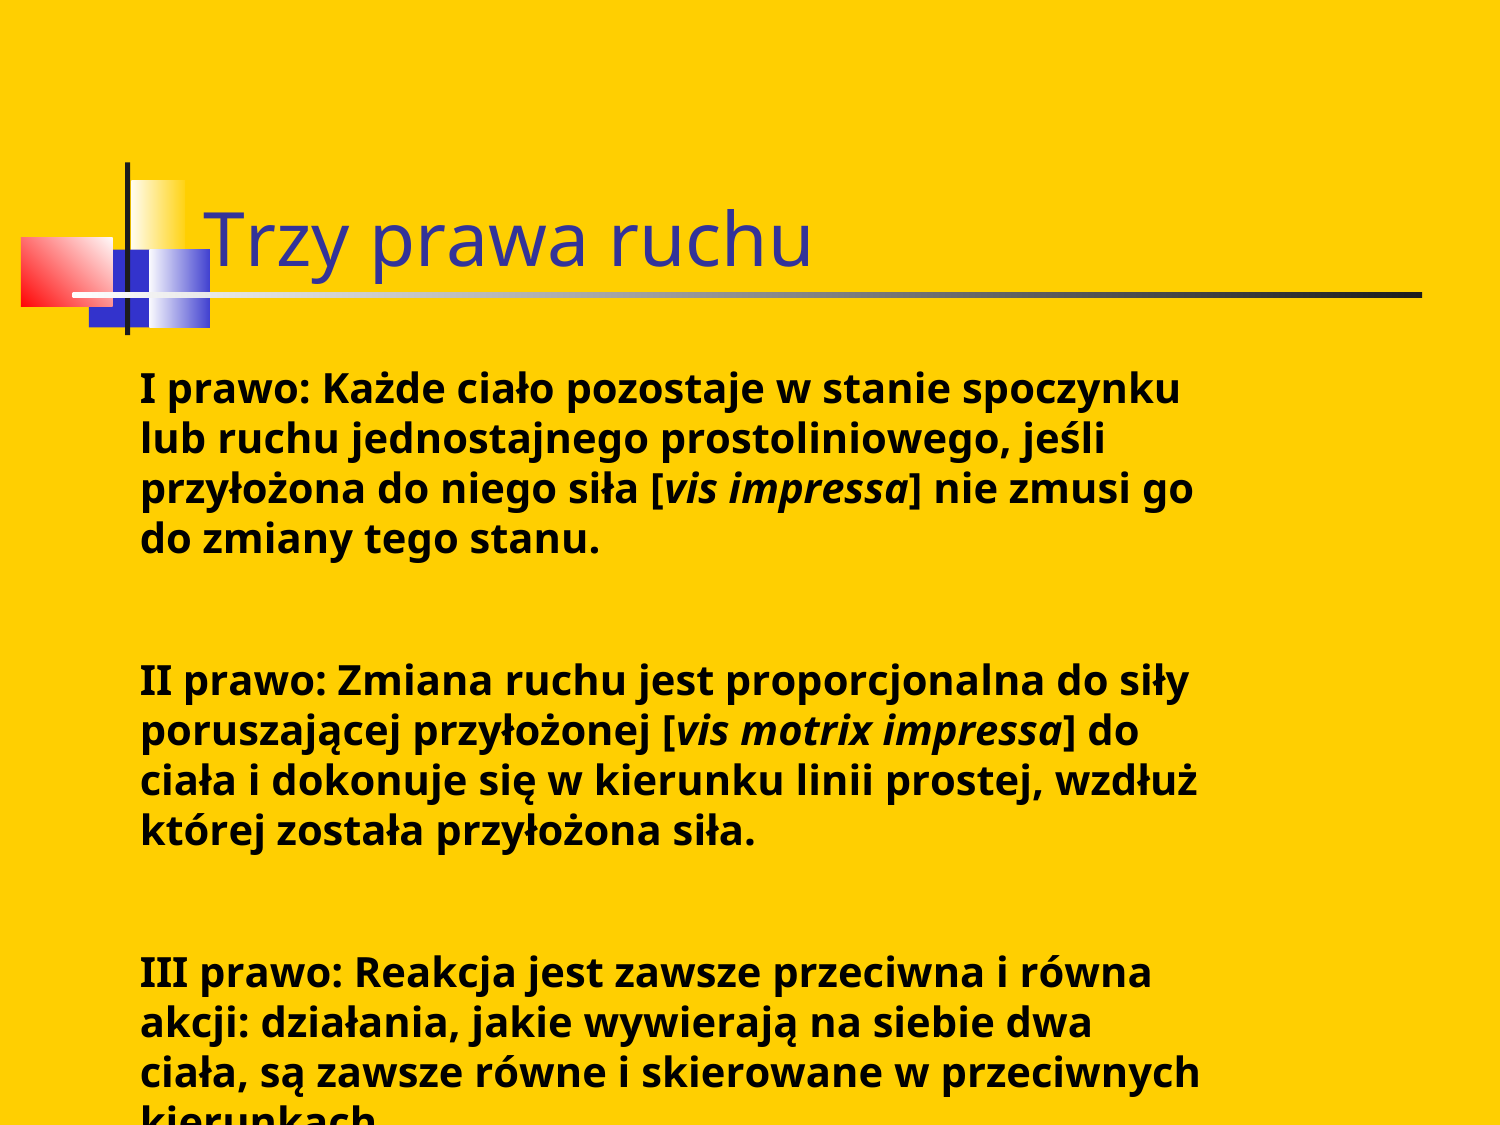

# Trzy prawa ruchu
I prawo: Każde ciało pozostaje w stanie spoczynku lub ruchu jednostajnego prostoliniowego, jeśli przyłożona do niego siła [vis impressa] nie zmusi go do zmiany tego stanu.
II prawo: Zmiana ruchu jest proporcjonalna do siły poruszającej przyłożonej [vis motrix impressa] do ciała i dokonuje się w kierunku linii prostej, wzdłuż której została przyłożona siła.
III prawo: Reakcja jest zawsze przeciwna i równa akcji: działania, jakie wywierają na siebie dwa ciała, są zawsze równe i skierowane w przeciwnych kierunkach